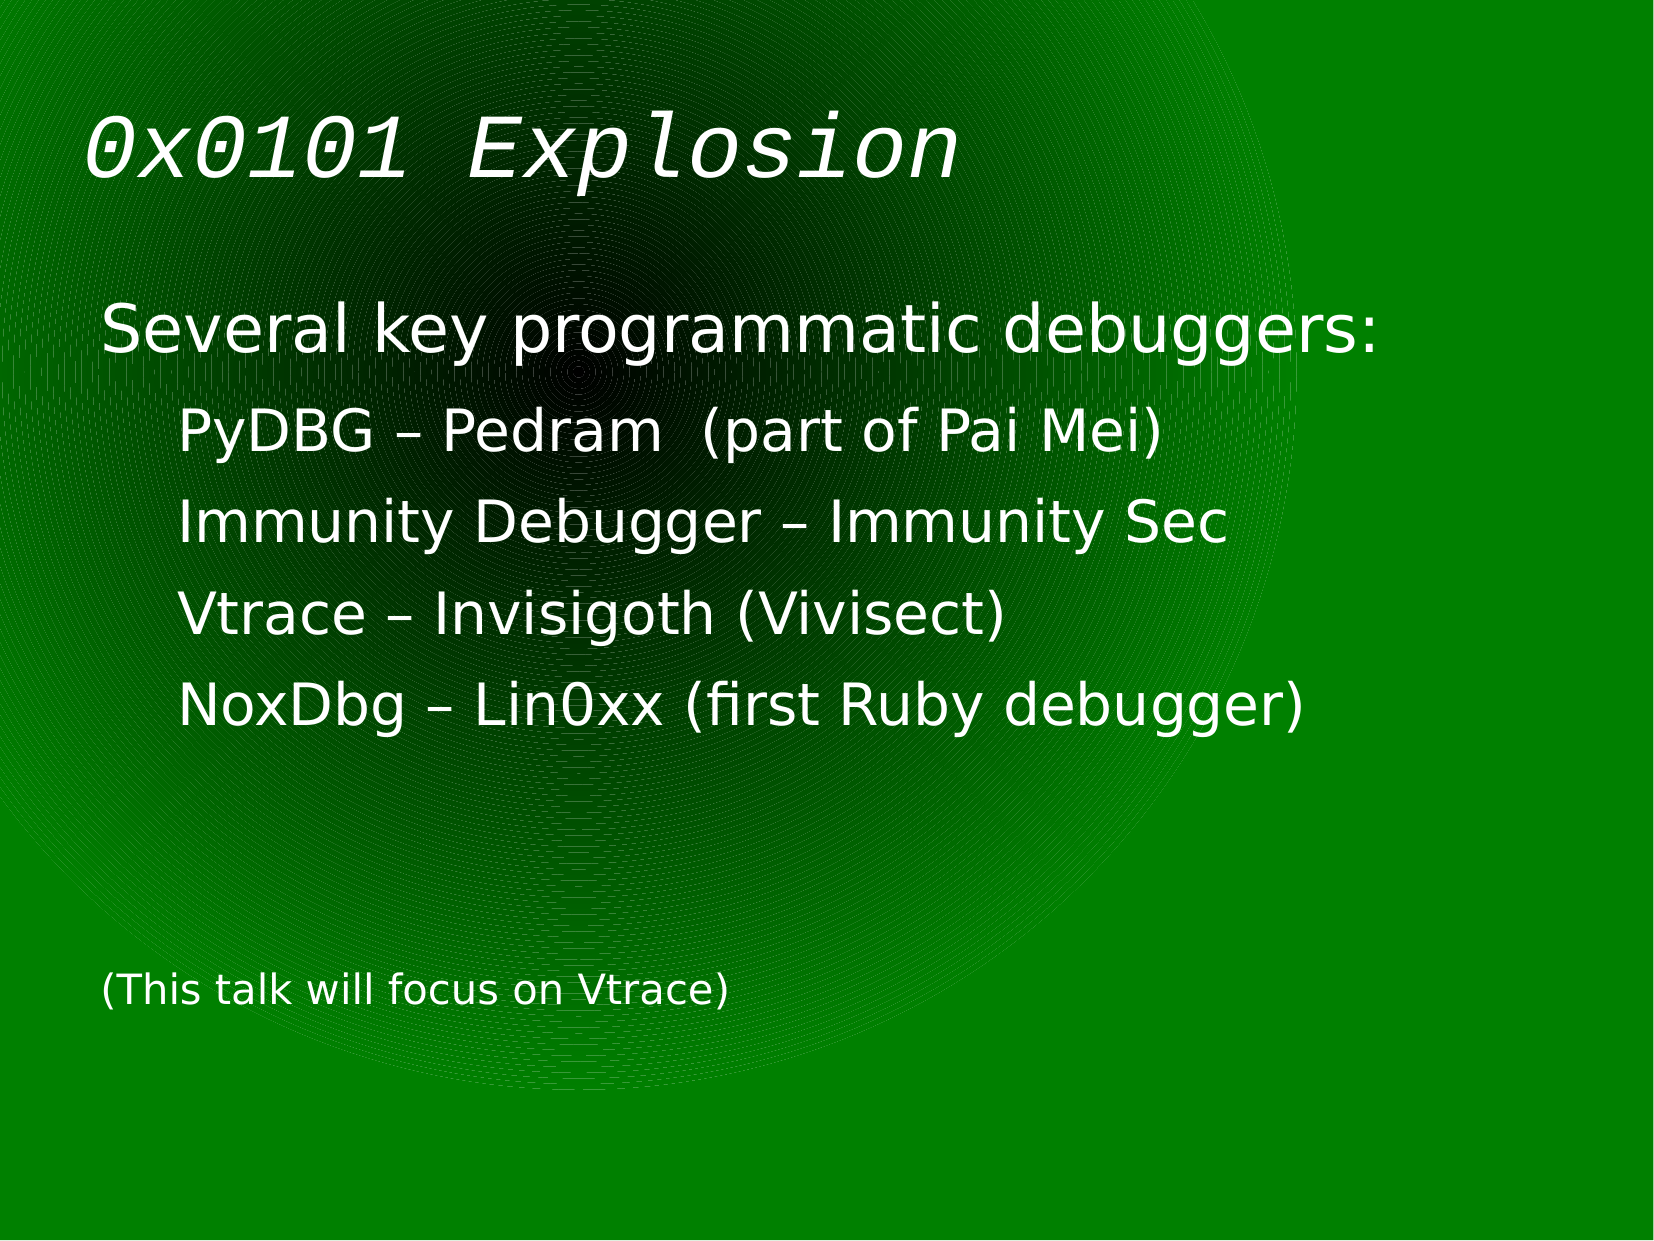

# 0x0101 Explosion
Several key programmatic debuggers:
PyDBG – Pedram (part of Pai Mei)
Immunity Debugger – Immunity Sec
Vtrace – Invisigoth (Vivisect)
NoxDbg – Lin0xx (first Ruby debugger)
(This talk will focus on Vtrace)